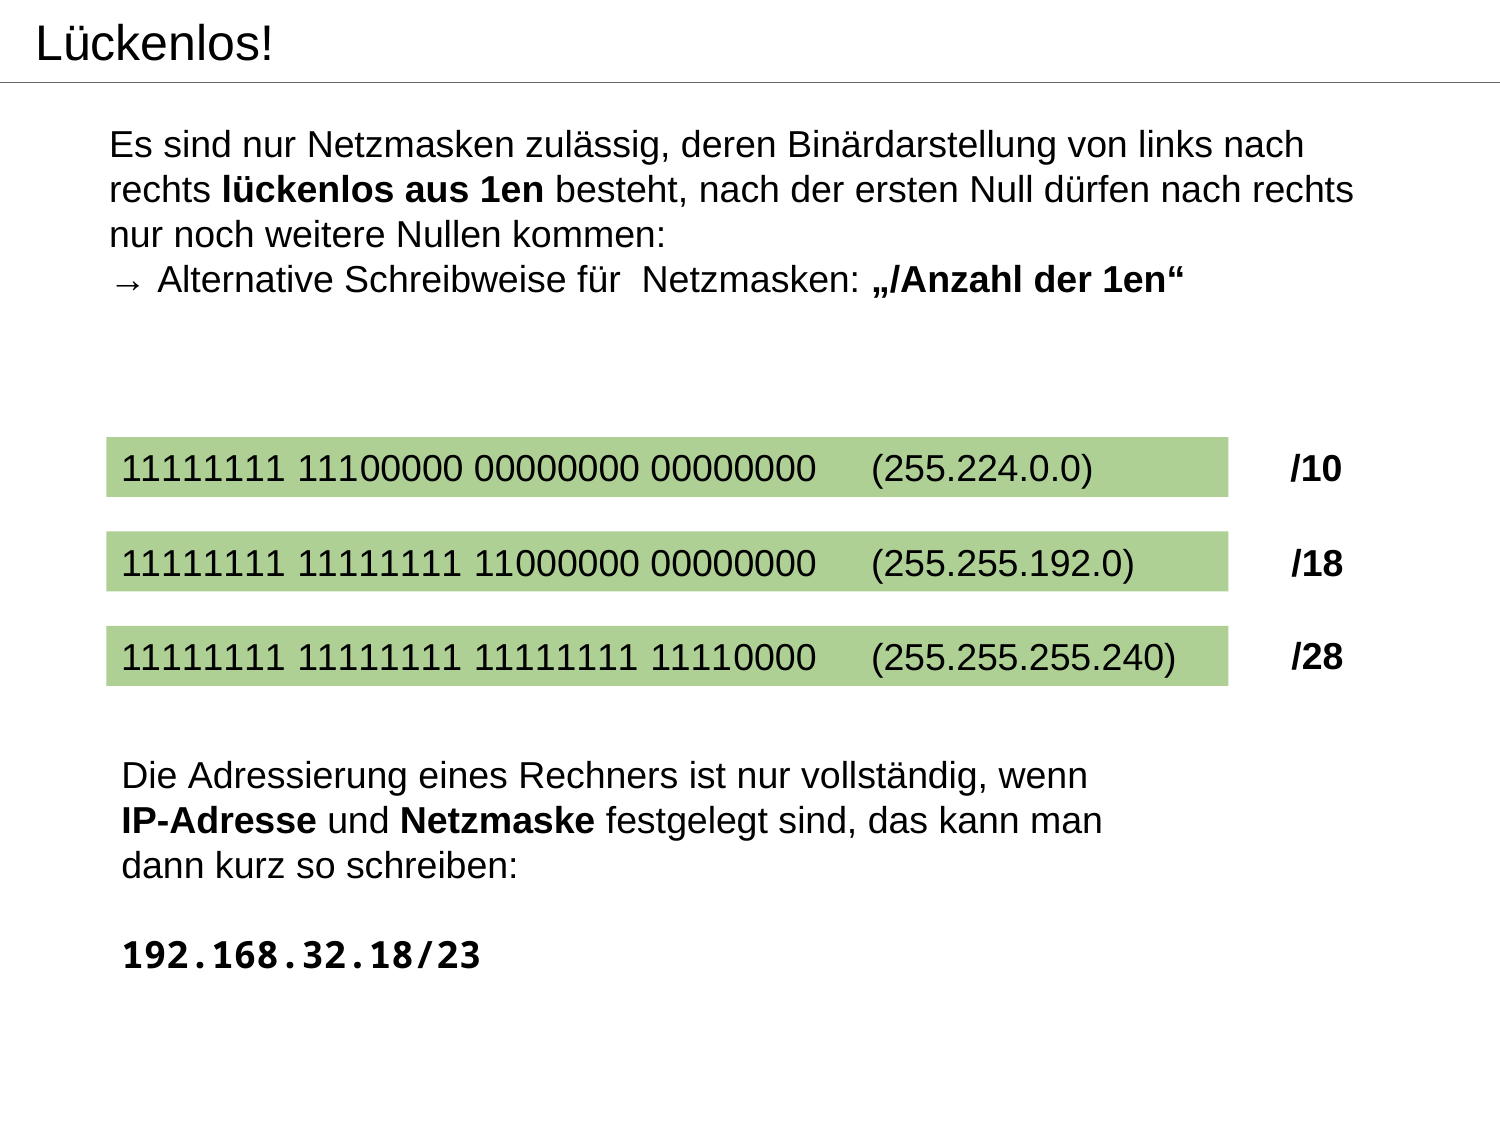

# Lückenlos!
Es sind nur Netzmasken zulässig, deren Binärdarstellung von links nach rechts lückenlos aus 1en besteht, nach der ersten Null dürfen nach rechts nur noch weitere Nullen kommen:
→ Alternative Schreibweise für Netzmasken: „/Anzahl der 1en“
/10
11111111 11100000 00000000 00000000 	(255.224.0.0)
11111111 11111111 11000000 00000000 	(255.255.192.0)
/18
/28
11111111 11111111 11111111 11110000 	(255.255.255.240)
Die Adressierung eines Rechners ist nur vollständig, wenn
IP-Adresse und Netzmaske festgelegt sind, das kann man
dann kurz so schreiben:
192.168.32.18/23